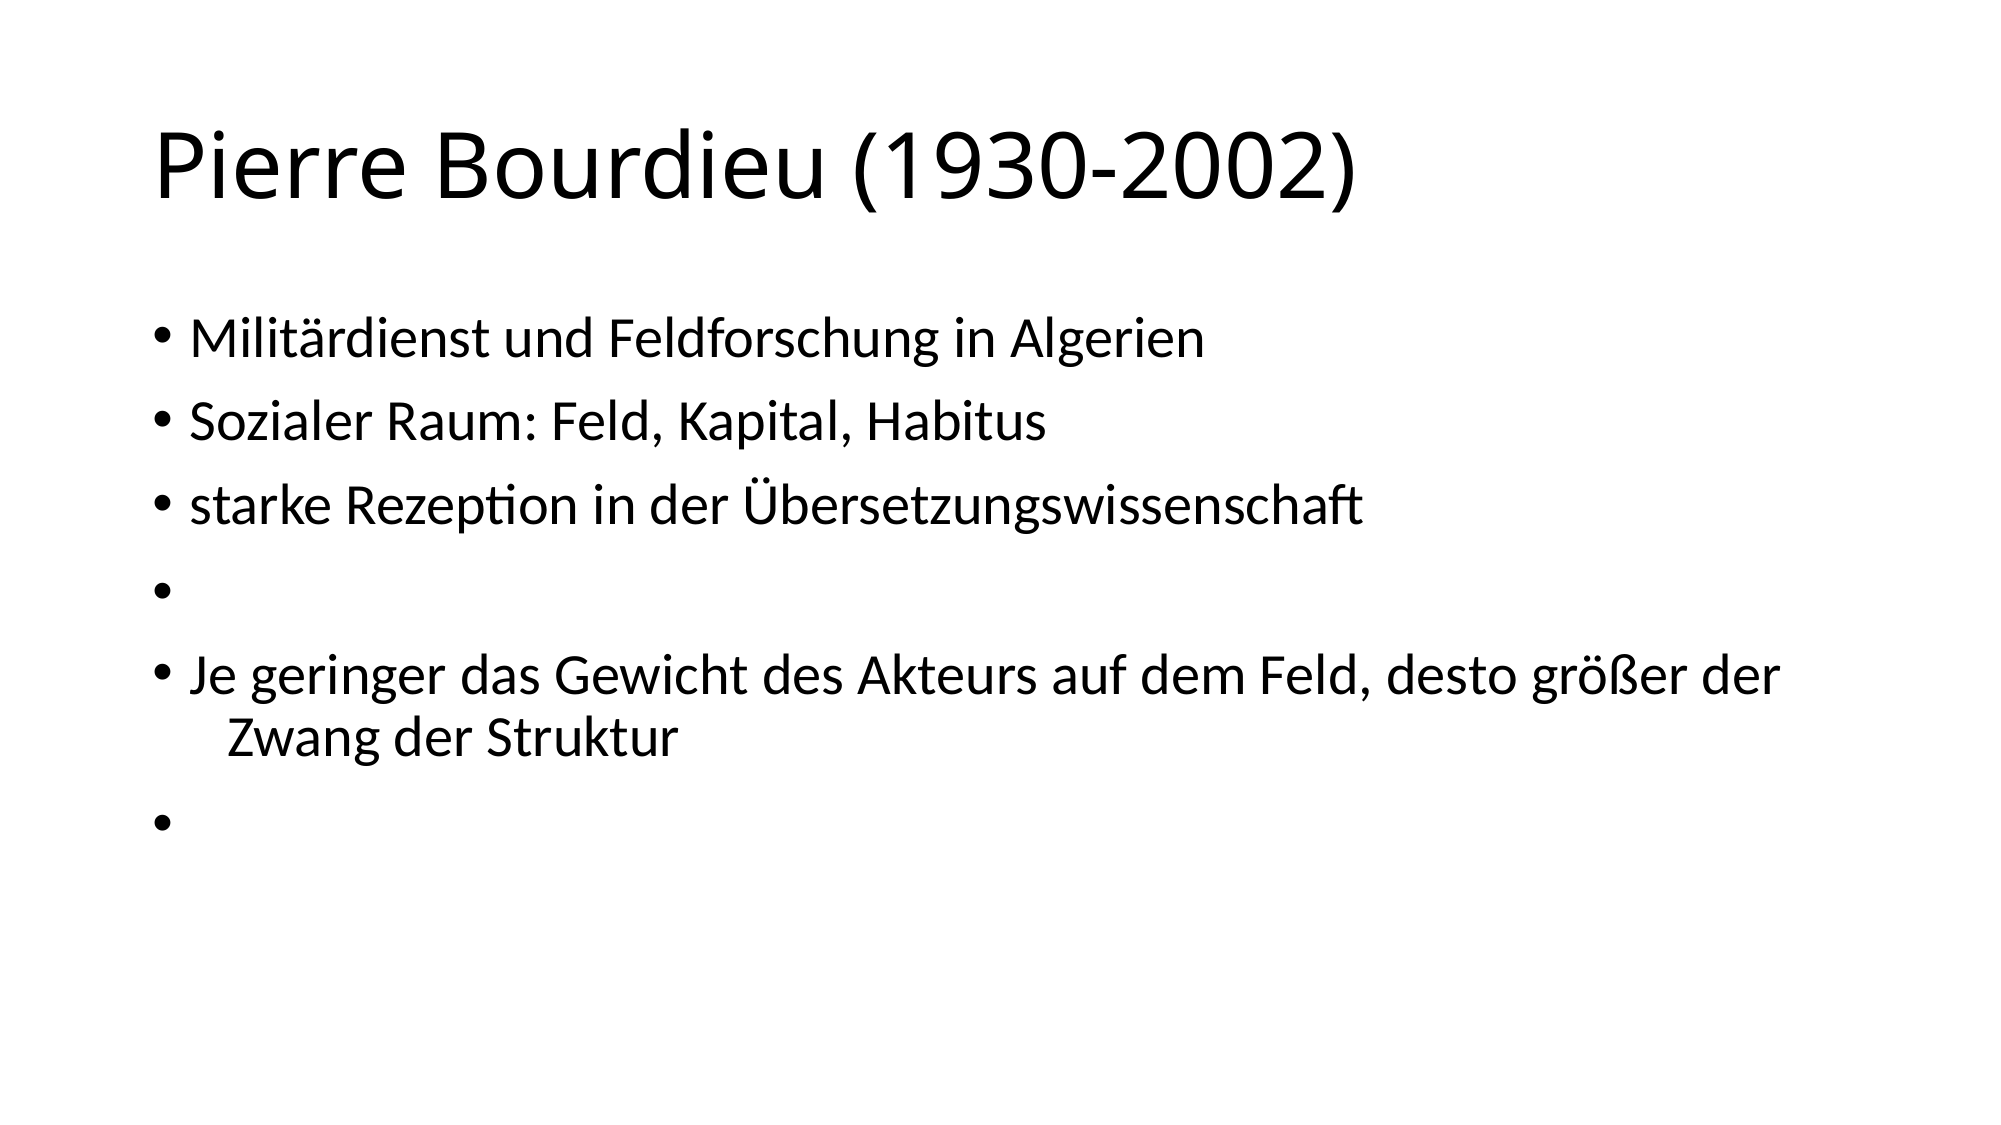

# Pierre Bourdieu (1930-2002)
Militärdienst und Feldforschung in Algerien
Sozialer Raum: Feld, Kapital, Habitus
starke Rezeption in der Übersetzungswissenschaft
Je geringer das Gewicht des Akteurs auf dem Feld, desto größer der Zwang der Struktur